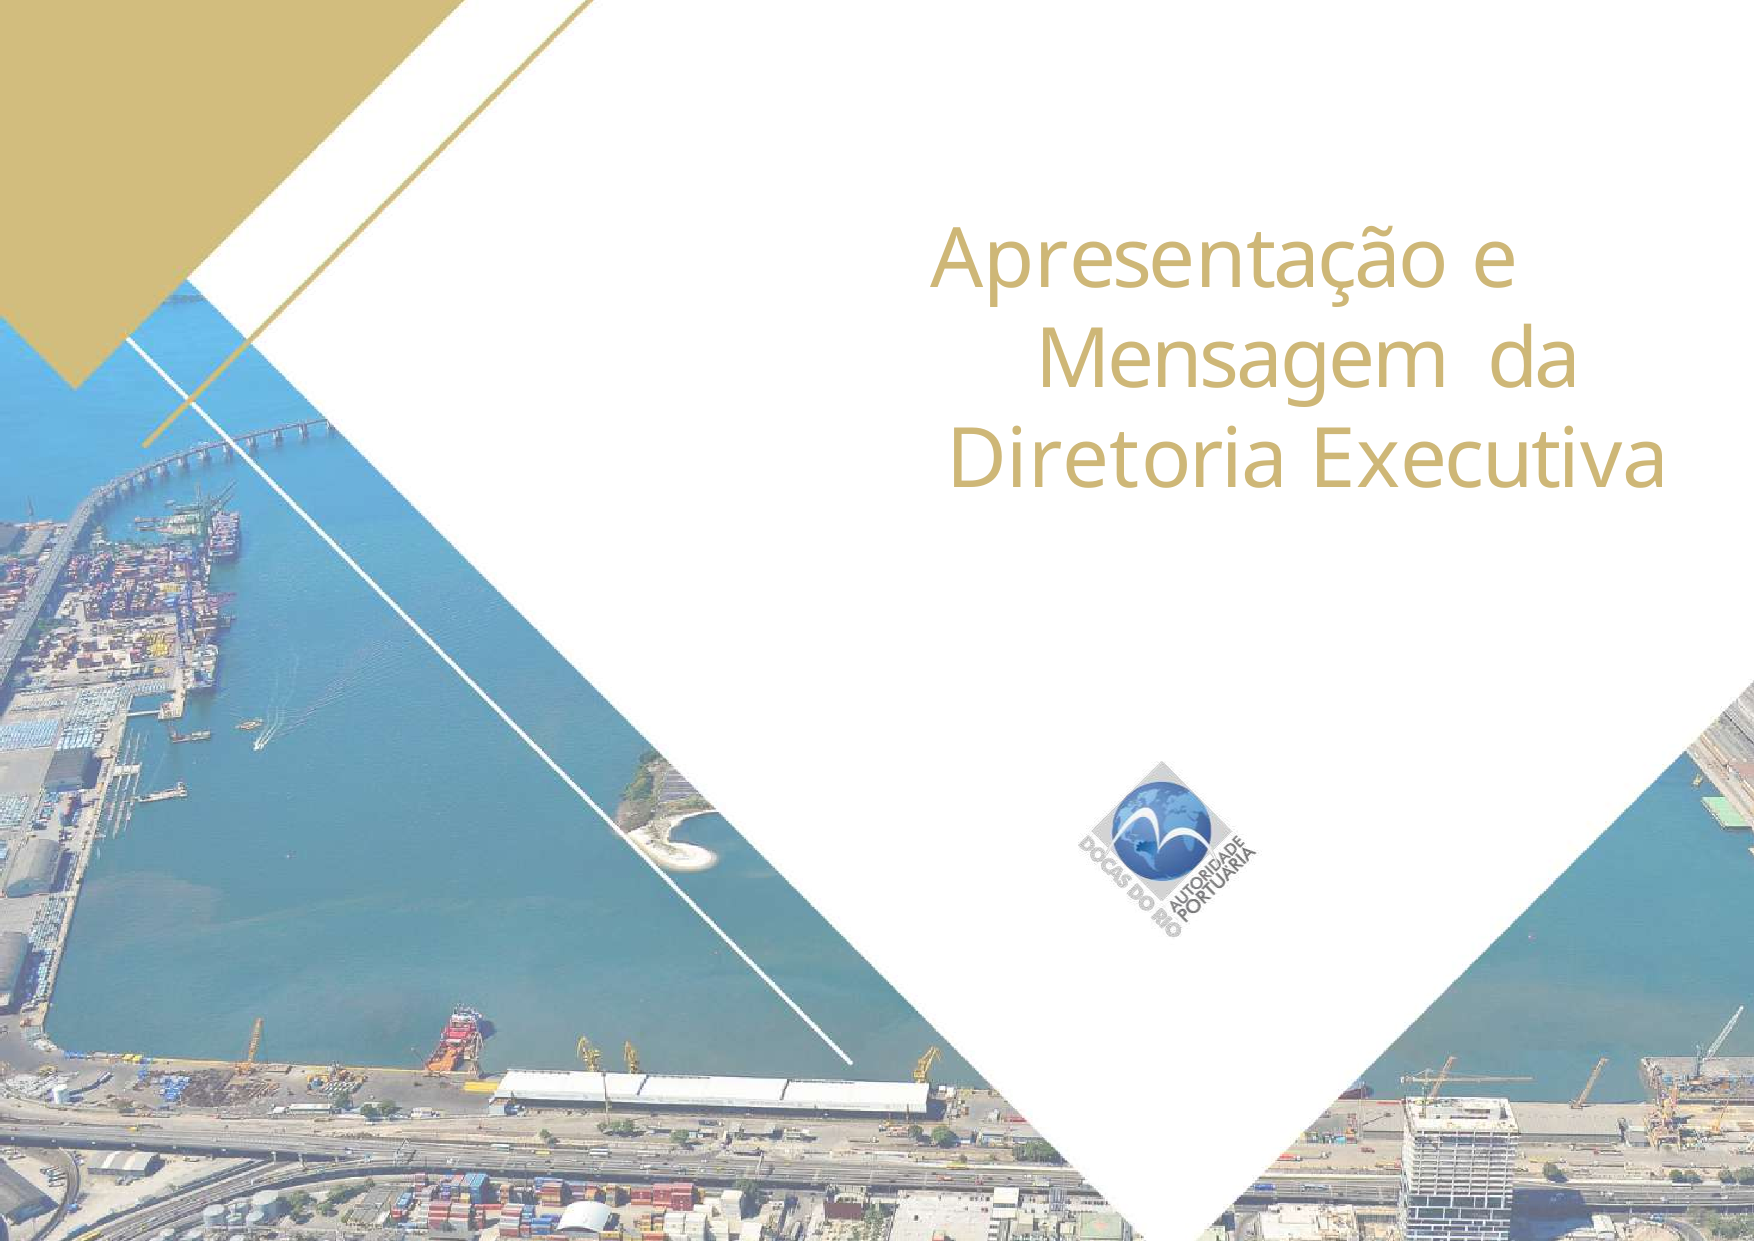

# Apresentação e Mensagem da Diretoria Executiva
6